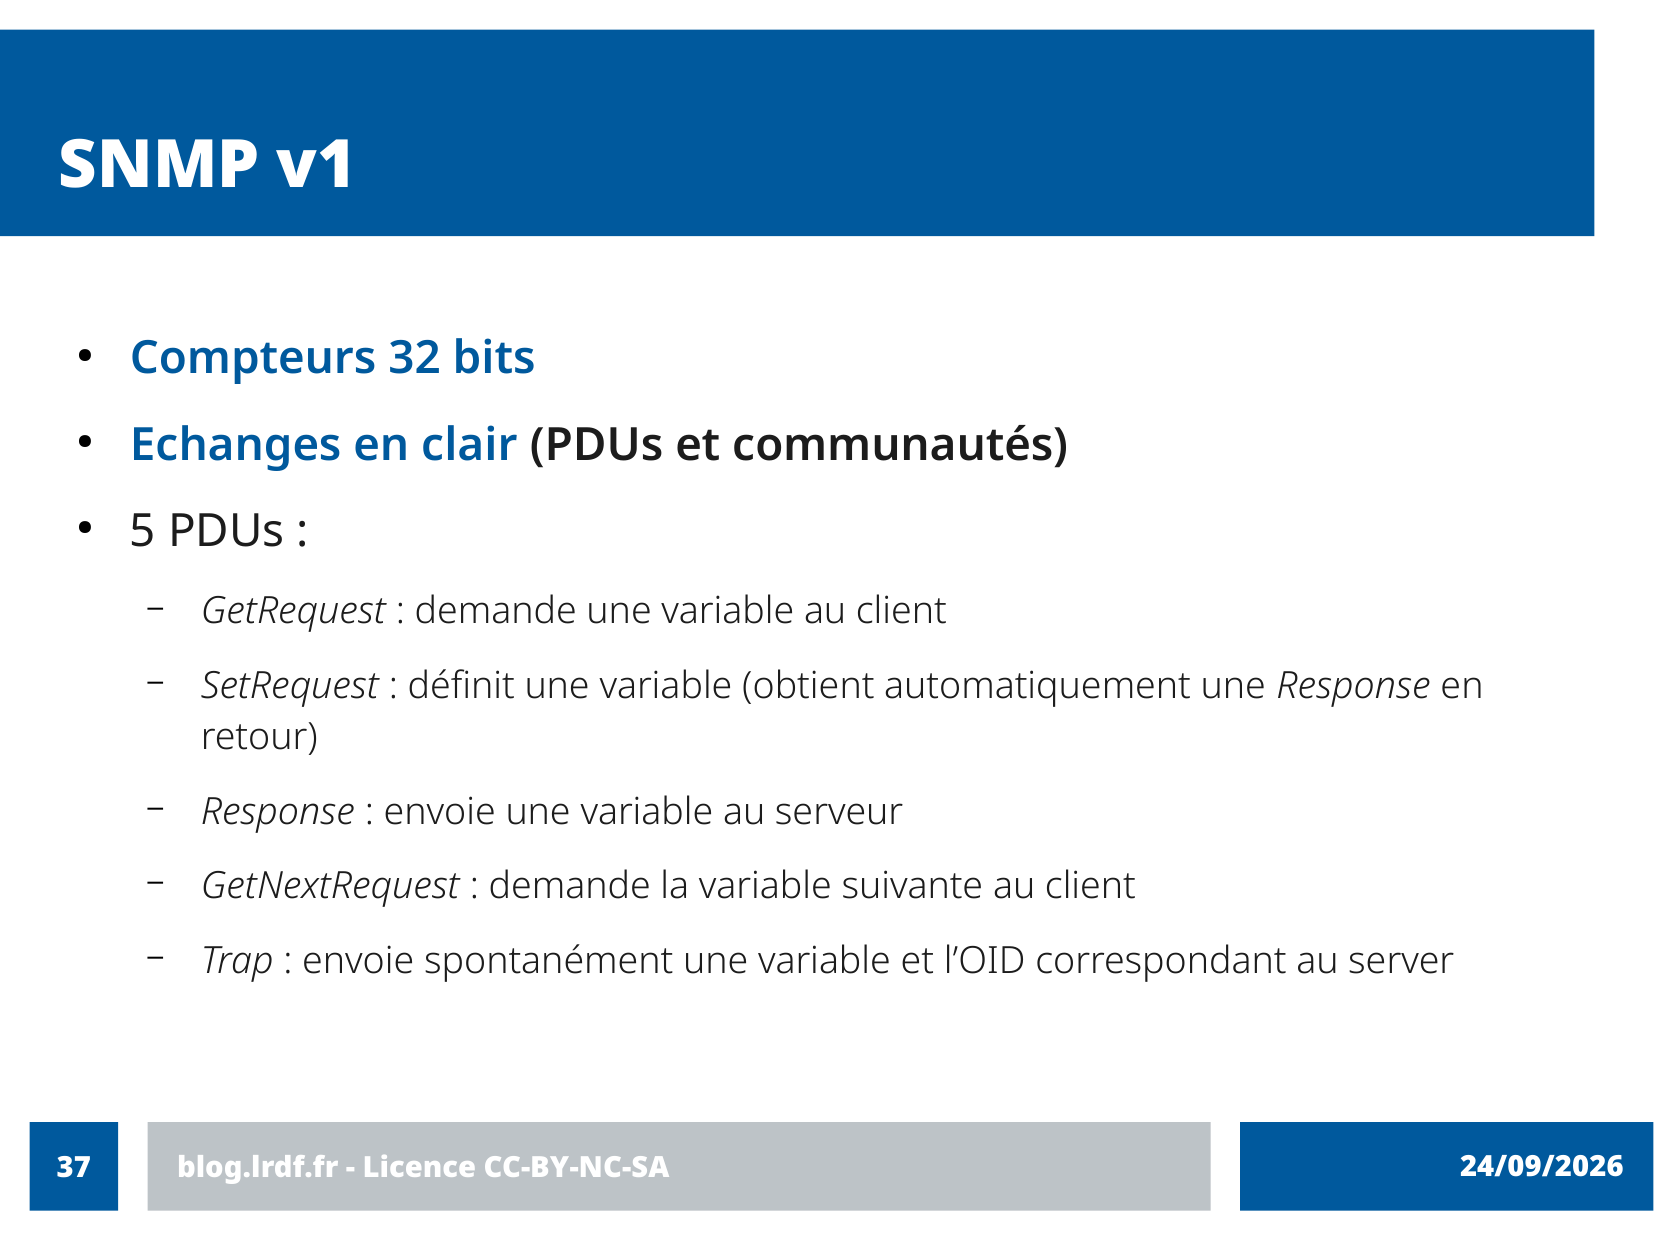

# SNMP v1
Compteurs 32 bits
Echanges en clair (PDUs et communautés)
5 PDUs :
GetRequest : demande une variable au client
SetRequest : définit une variable (obtient automatiquement une Response en retour)
Response : envoie une variable au serveur
GetNextRequest : demande la variable suivante au client
Trap : envoie spontanément une variable et l’OID correspondant au server
37
blog.lrdf.fr - Licence CC-BY-NC-SA